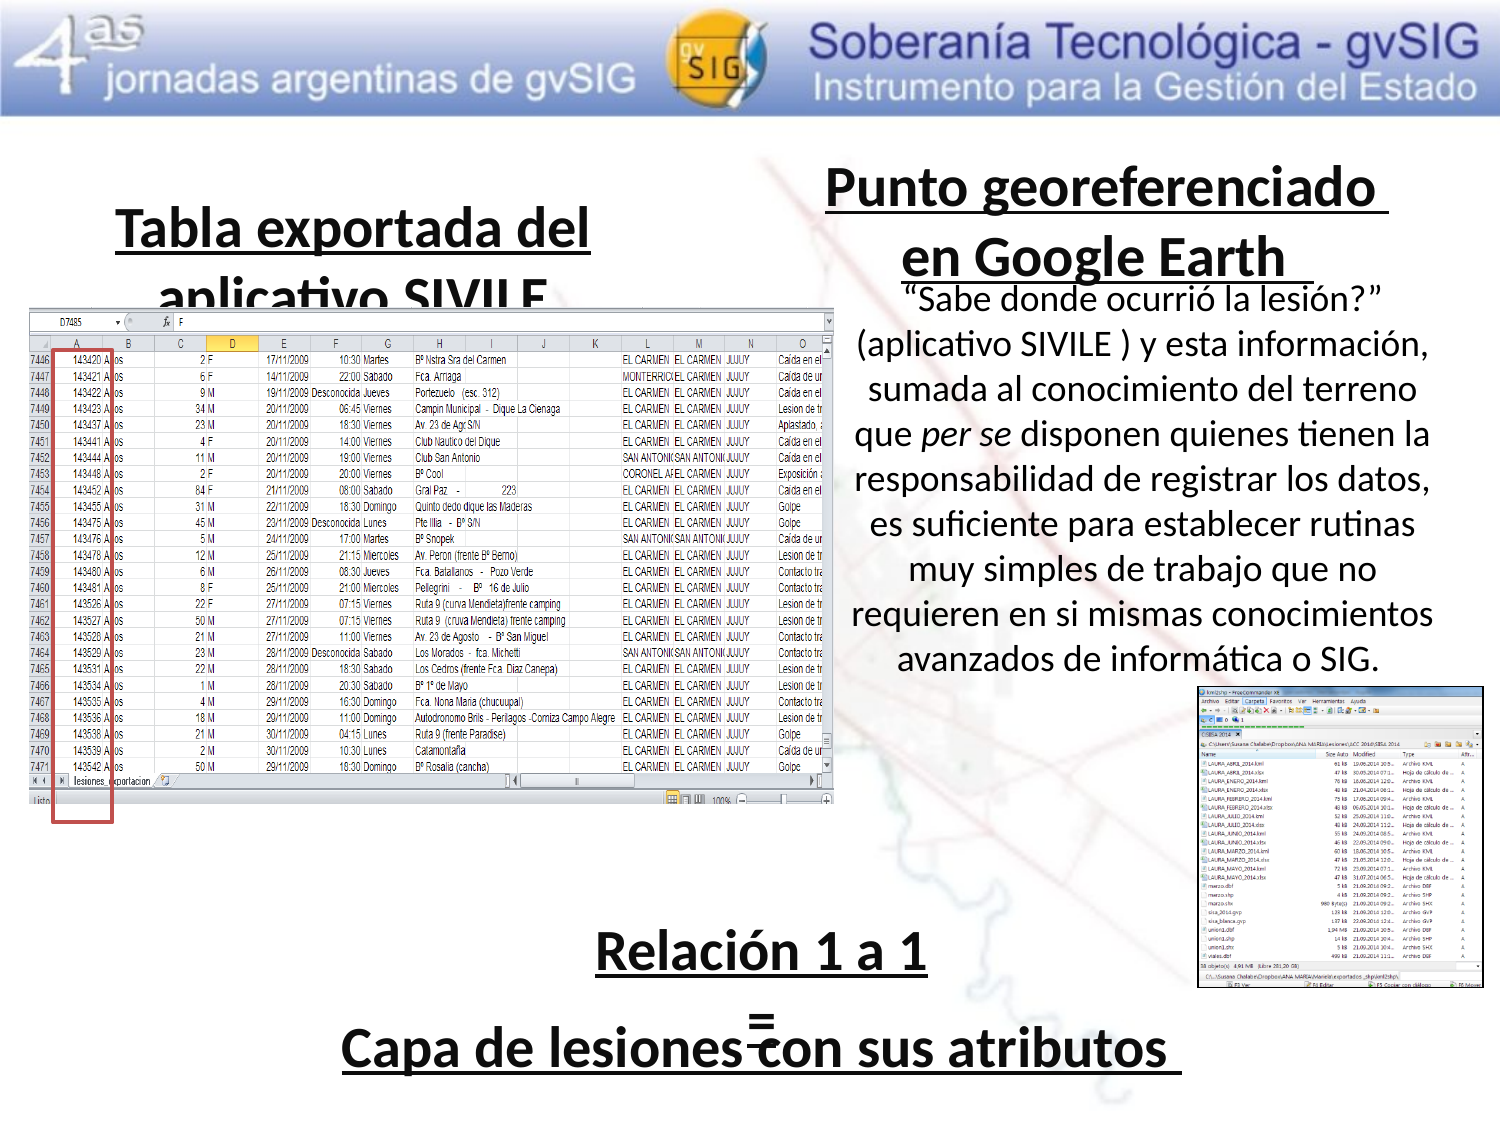

Punto georeferenciado
en Google Earth
Tabla exportada del aplicativo SIVILE
“Sabe donde ocurrió la lesión?” (aplicativo SIVILE ) y esta información, sumada al conocimiento del terreno que per se disponen quienes tienen la responsabilidad de registrar los datos, es suficiente para establecer rutinas muy simples de trabajo que no requieren en si mismas conocimientos avanzados de informática o SIG.
Relación 1 a 1
=
Capa de lesiones con sus atributos